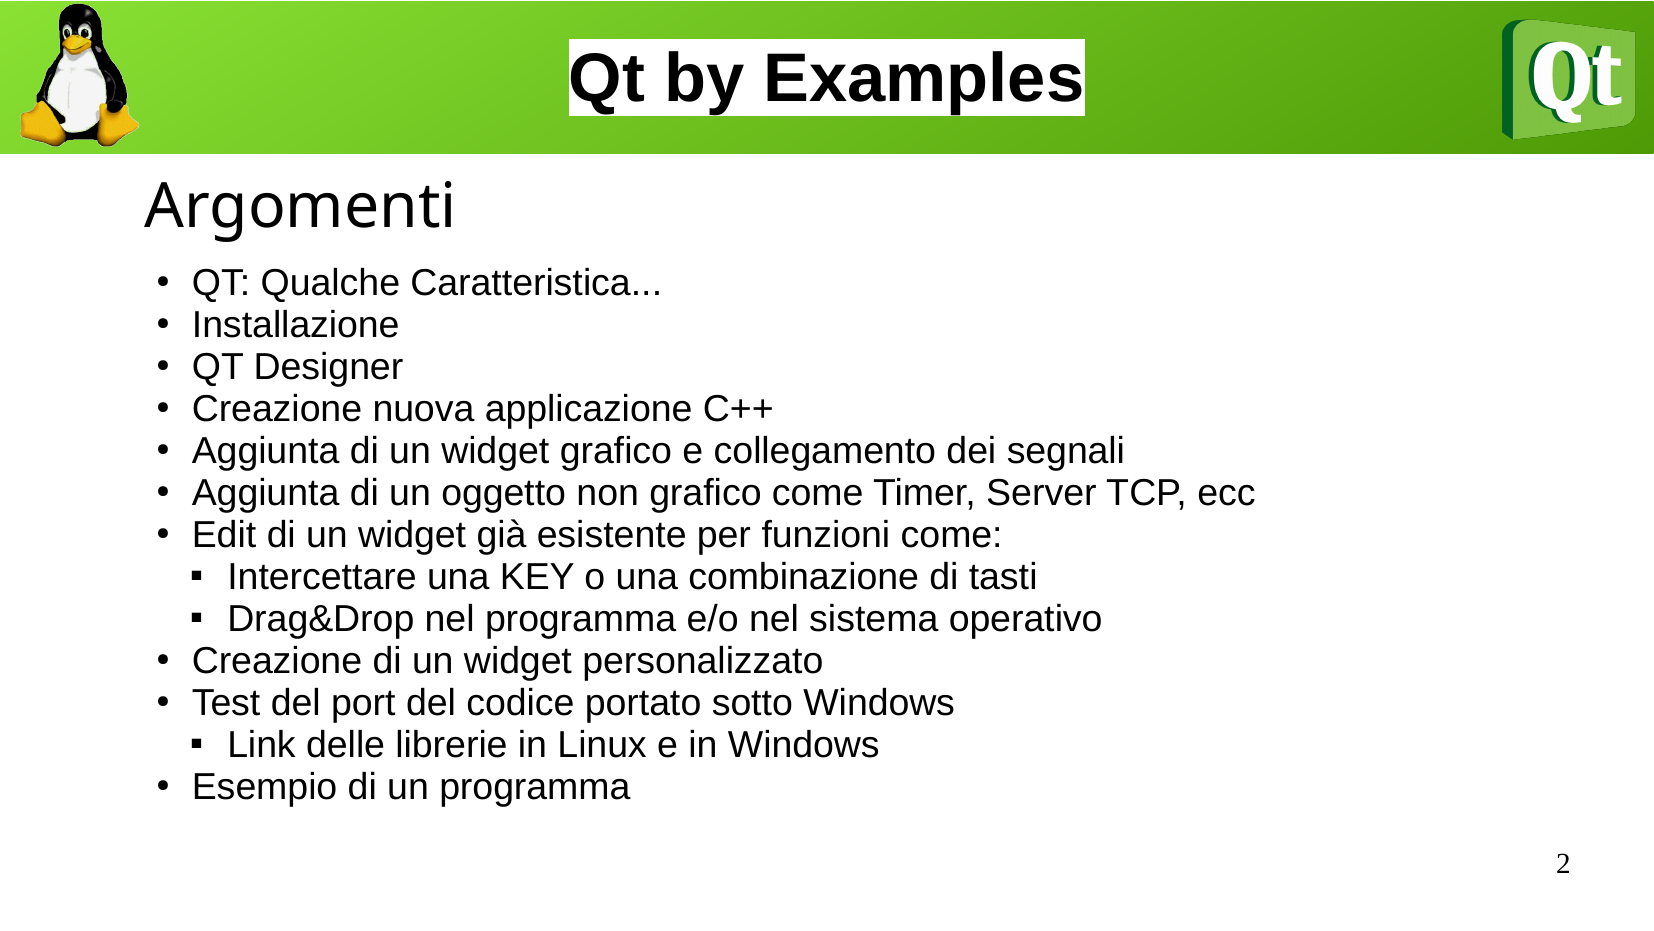

# Qt by Examples
Argomenti
QT: Qualche Caratteristica...
Installazione
QT Designer
Creazione nuova applicazione C++
Aggiunta di un widget grafico e collegamento dei segnali
Aggiunta di un oggetto non grafico come Timer, Server TCP, ecc
Edit di un widget già esistente per funzioni come:
Intercettare una KEY o una combinazione di tasti
Drag&Drop nel programma e/o nel sistema operativo
Creazione di un widget personalizzato
Test del port del codice portato sotto Windows
Link delle librerie in Linux e in Windows
Esempio di un programma
2